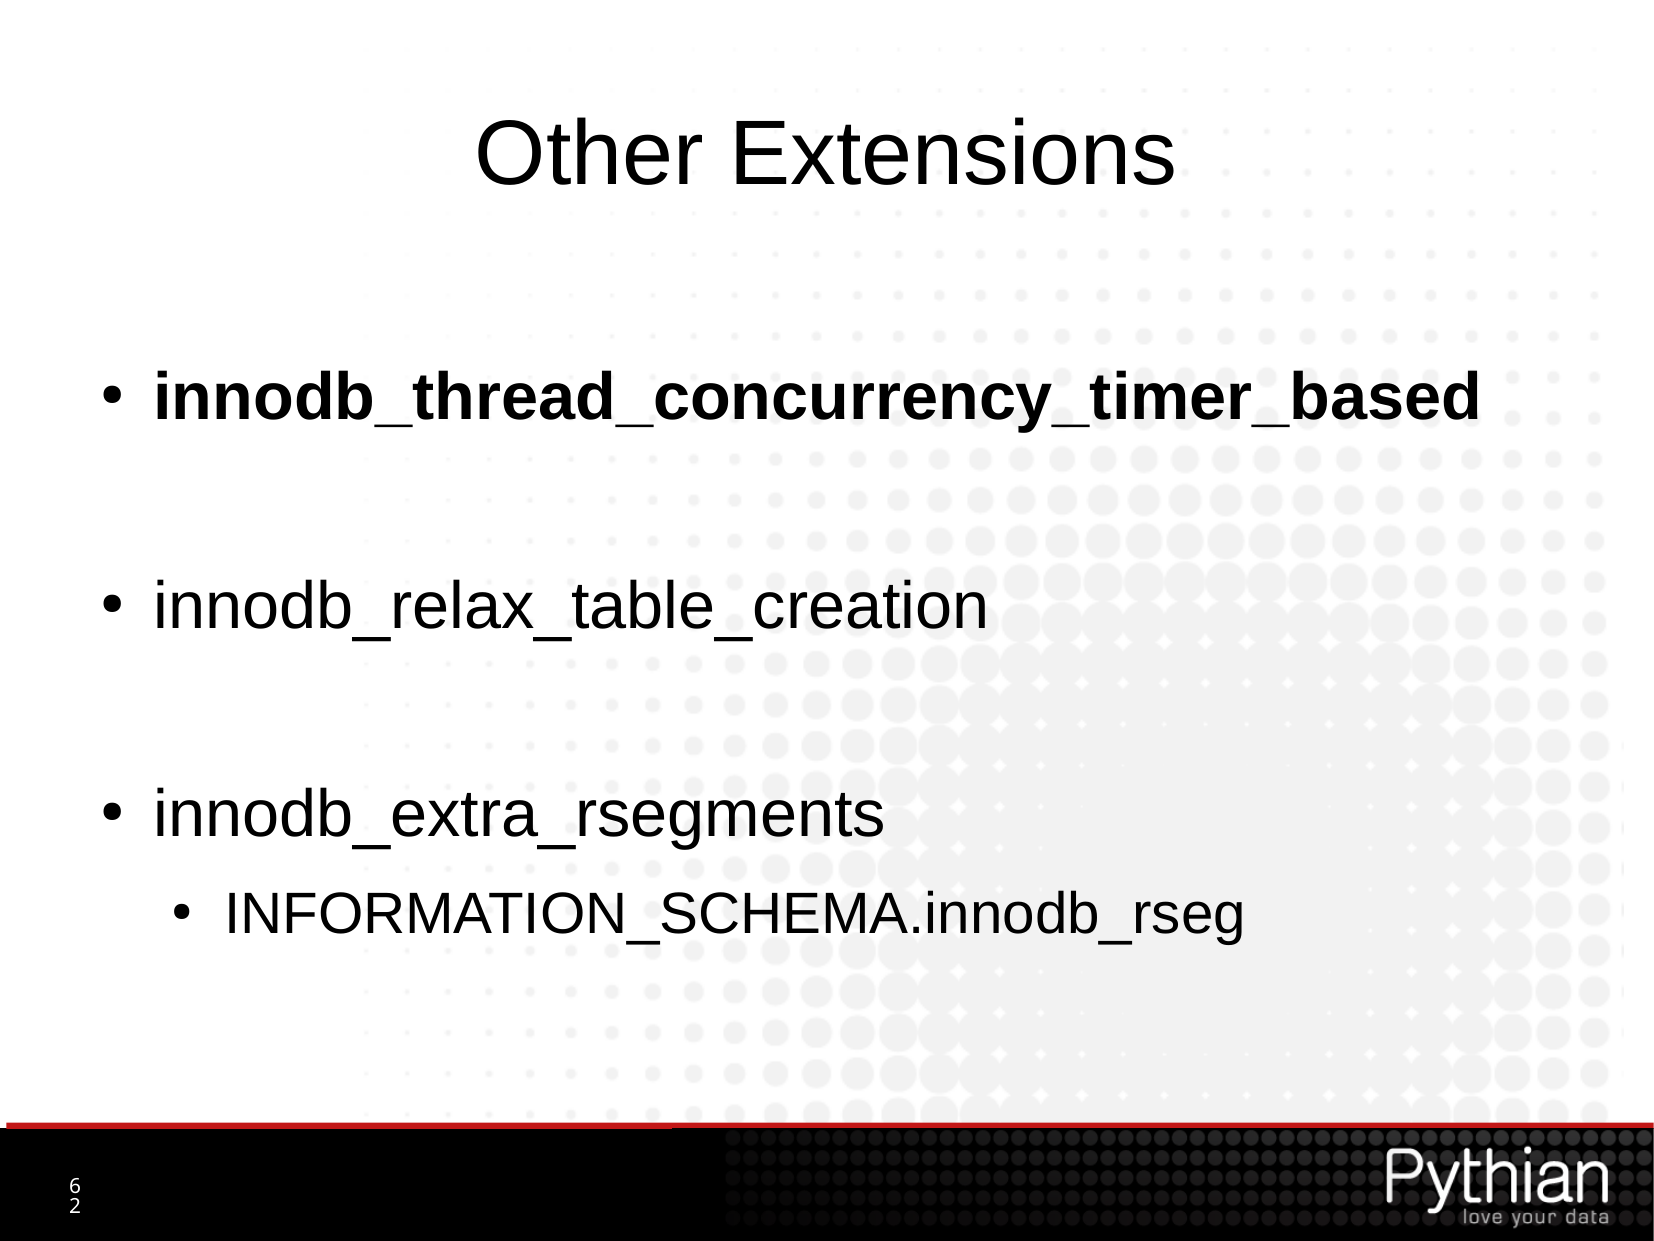

# Other Extensions
innodb_thread_concurrency_timer_based
innodb_relax_table_creation
innodb_extra_rsegments
INFORMATION_SCHEMA.innodb_rseg